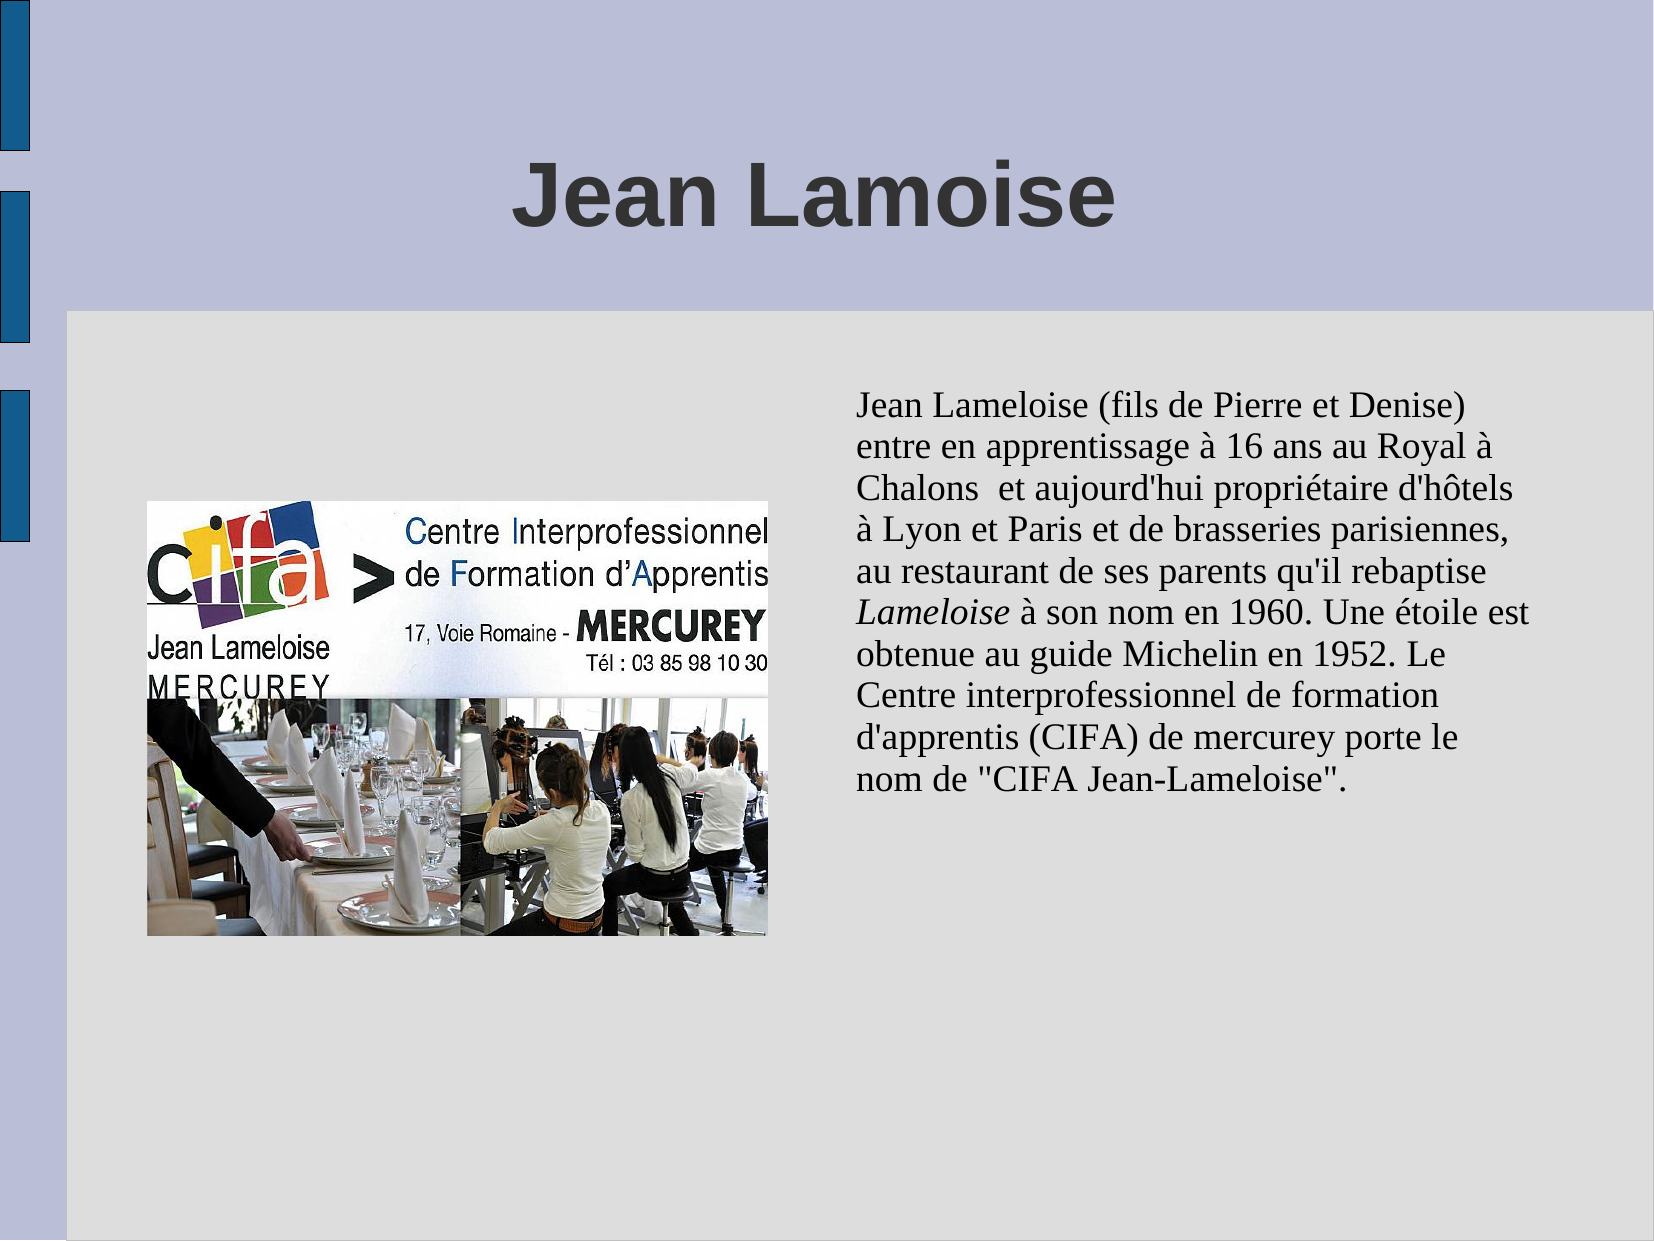

# Jean Lamoise
Jean Lameloise (fils de Pierre et Denise) entre en apprentissage à 16 ans au Royal à Chalons et aujourd'hui propriétaire d'hôtels à Lyon et Paris et de brasseries parisiennes, au restaurant de ses parents qu'il rebaptise Lameloise à son nom en 1960. Une étoile est obtenue au guide Michelin en 1952. Le Centre interprofessionnel de formation d'apprentis (CIFA) de mercurey porte le nom de "CIFA Jean-Lameloise".